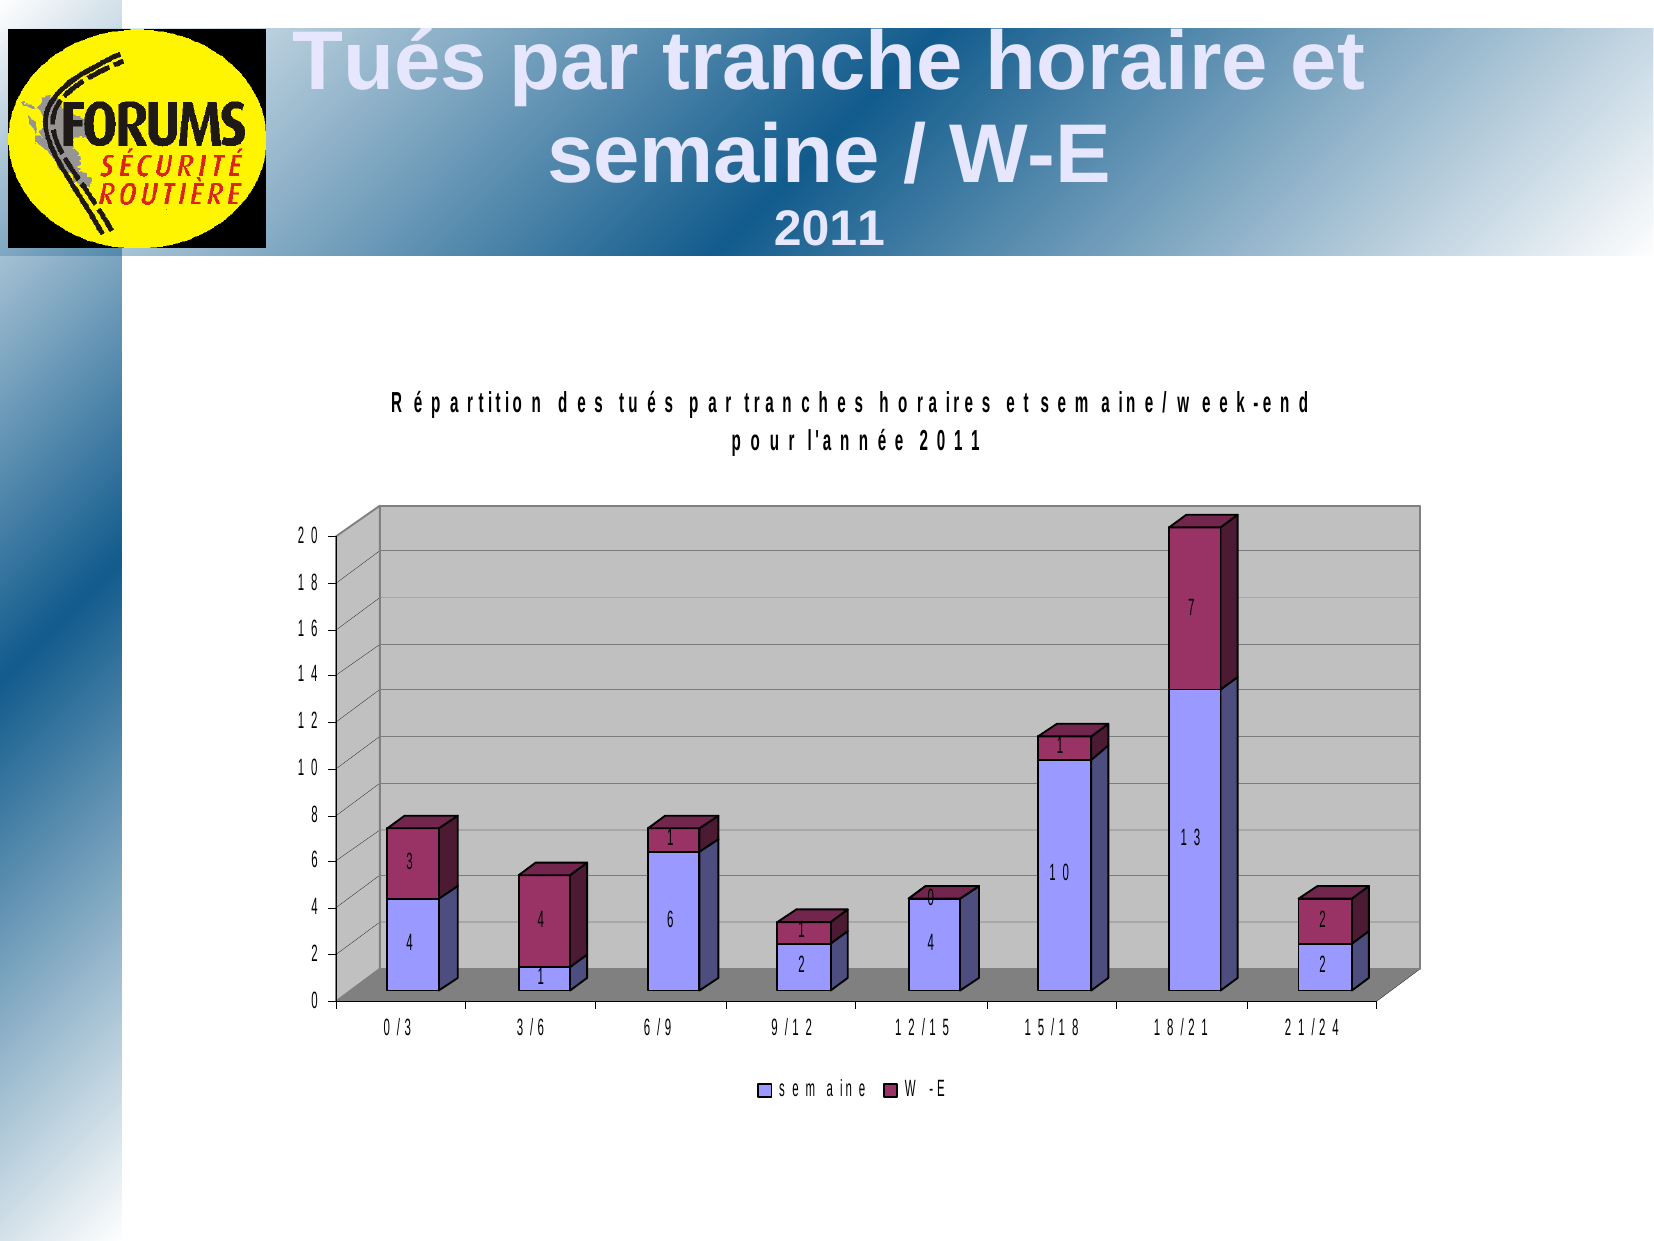

# Tués par tranche horaire et semaine / W-E 2011